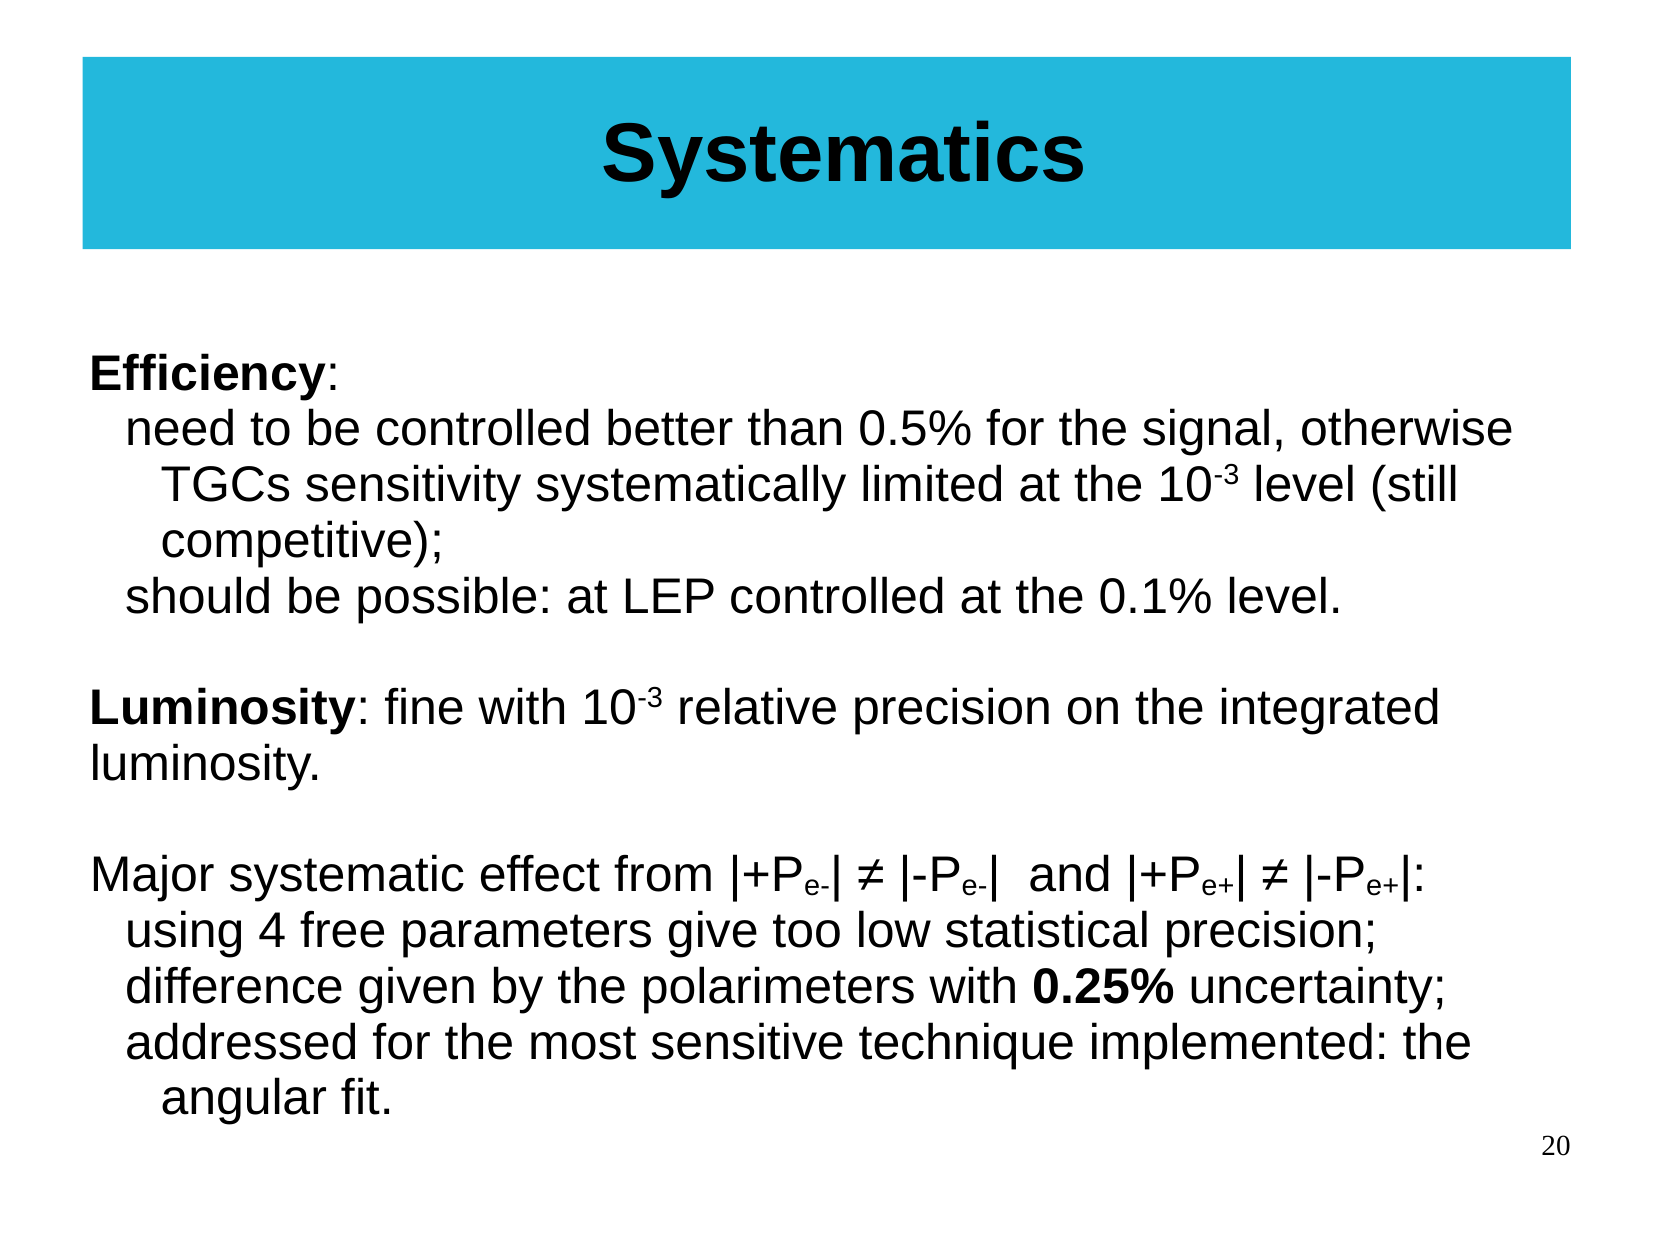

# Systematics
Efficiency:
need to be controlled better than 0.5% for the signal, otherwise TGCs sensitivity systematically limited at the 10-3 level (still competitive);
should be possible: at LEP controlled at the 0.1% level.
Luminosity: fine with 10-3 relative precision on the integrated luminosity.
Major systematic effect from |+Pe-| ≠ |-Pe-| and |+Pe+| ≠ |-Pe+|:
using 4 free parameters give too low statistical precision;
difference given by the polarimeters with 0.25% uncertainty;
addressed for the most sensitive technique implemented: the angular fit.
20